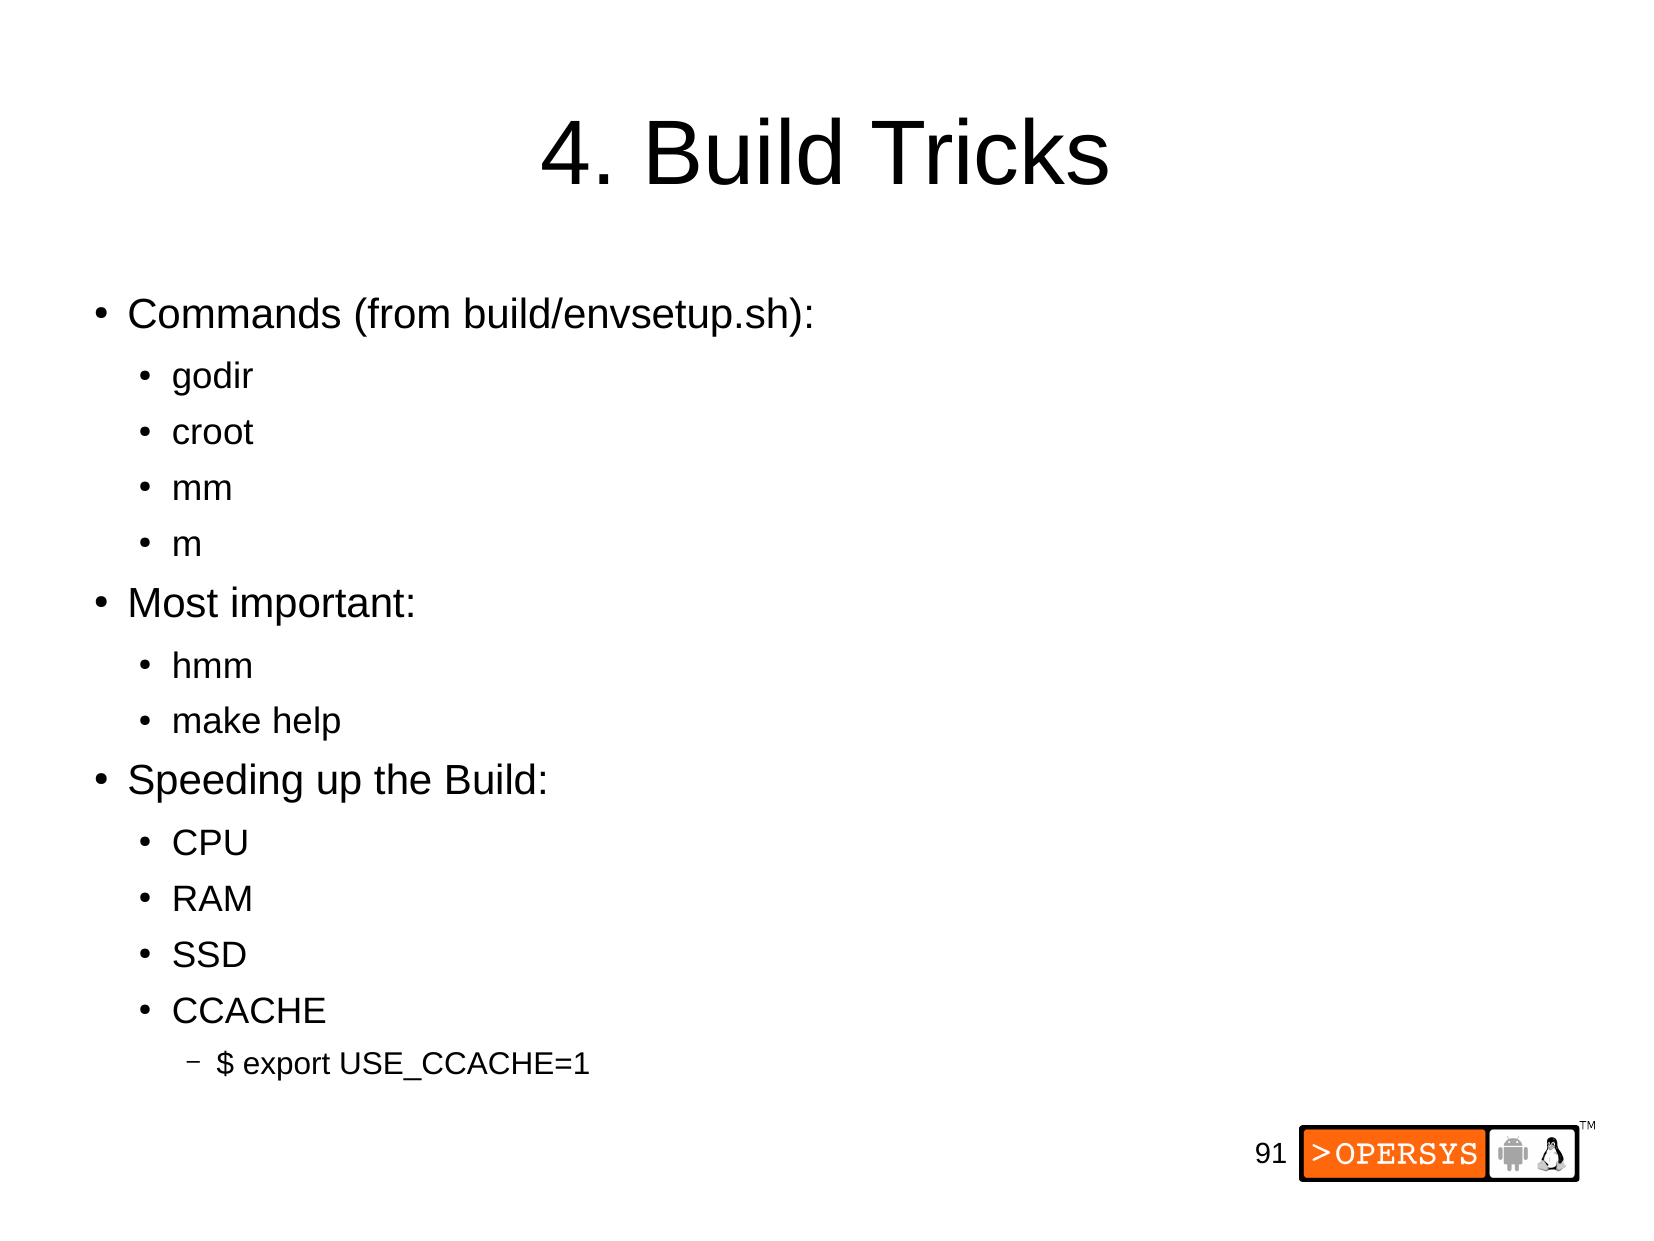

# 4. Build Tricks
Commands (from build/envsetup.sh):
godir
croot
mm
m
Most important:
hmm
make help
Speeding up the Build:
CPU
RAM
SSD
CCACHE
$ export USE_CCACHE=1